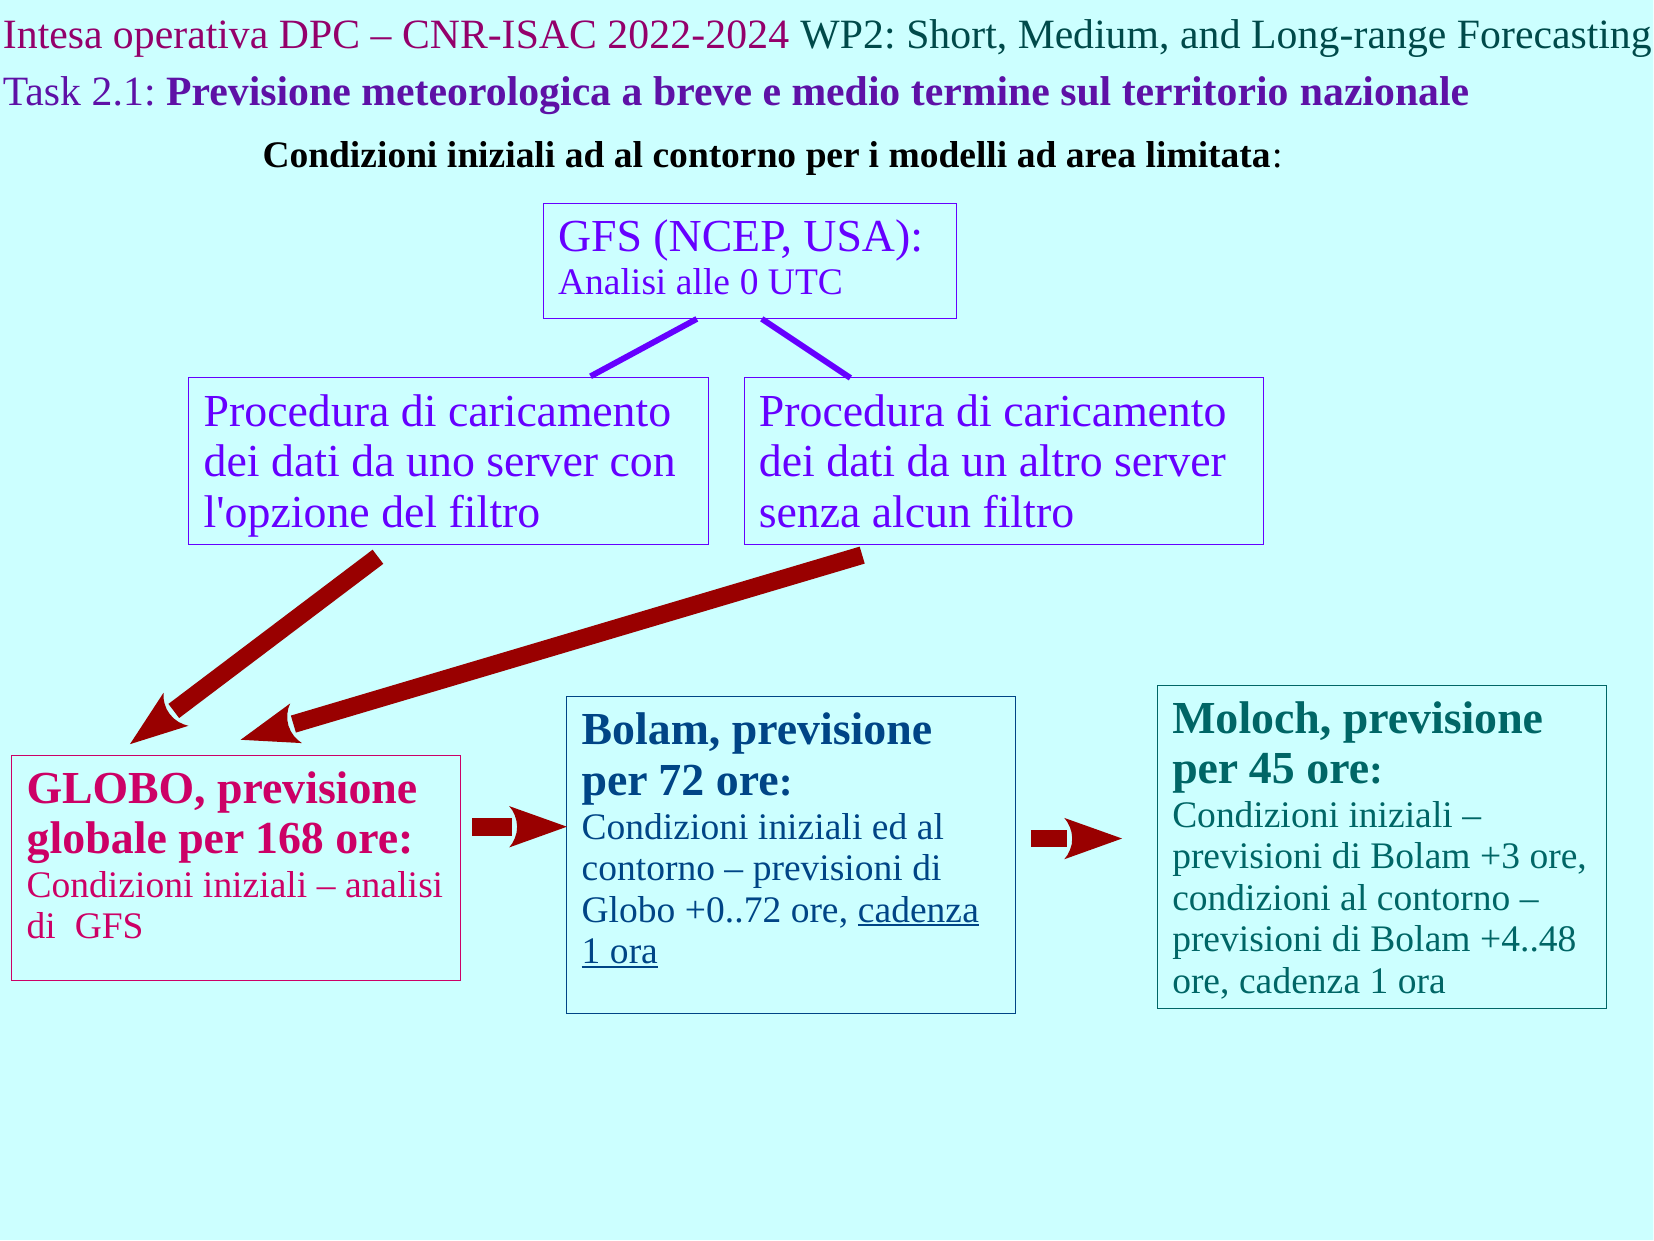

Intesa operativa DPC – CNR-ISAC 2022-2024 WP2: Short, Medium, and Long-range Forecasting
Task 2.1: Previsione meteorologica a breve e medio termine sul territorio nazionale
Condizioni iniziali ad al contorno per i modelli ad area limitata:
GFS (NCEP, USA):
Analisi alle 0 UTC
Procedura di caricamento dei dati da uno server con l'opzione del filtro
Procedura di caricamento dei dati da un altro server senza alcun filtro
Moloch, previsione per 45 ore:
Condizioni iniziali – previsioni di Bolam +3 ore, condizioni al contorno – previsioni di Bolam +4..48 ore, cadenza 1 ora
Bolam, previsione per 72 ore:
Condizioni iniziali ed al contorno – previsioni di Globo +0..72 ore, cadenza 1 ora
GLOBO, previsione globale per 168 ore:
Condizioni iniziali – analisi di GFS